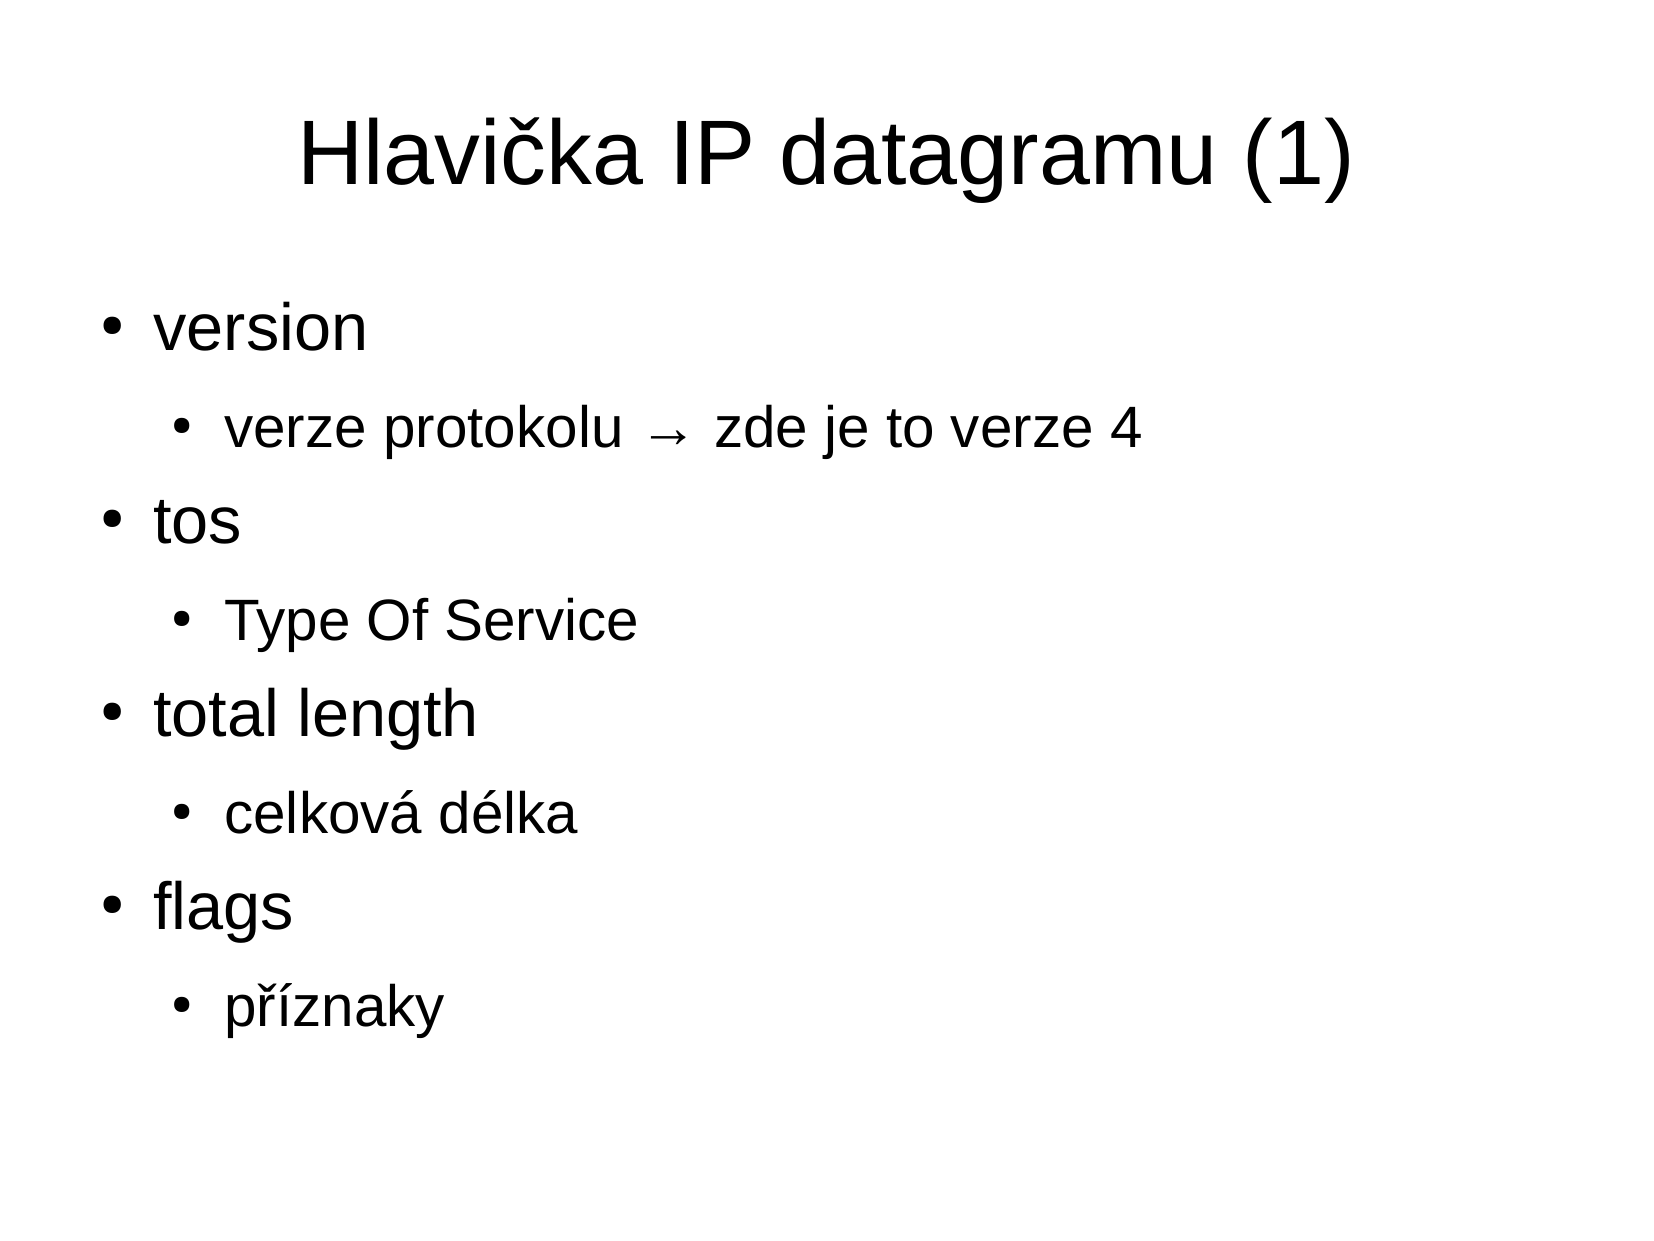

# Hlavička IP datagramu (1)
version
verze protokolu → zde je to verze 4
tos
Type Of Service
total length
celková délka
flags
příznaky